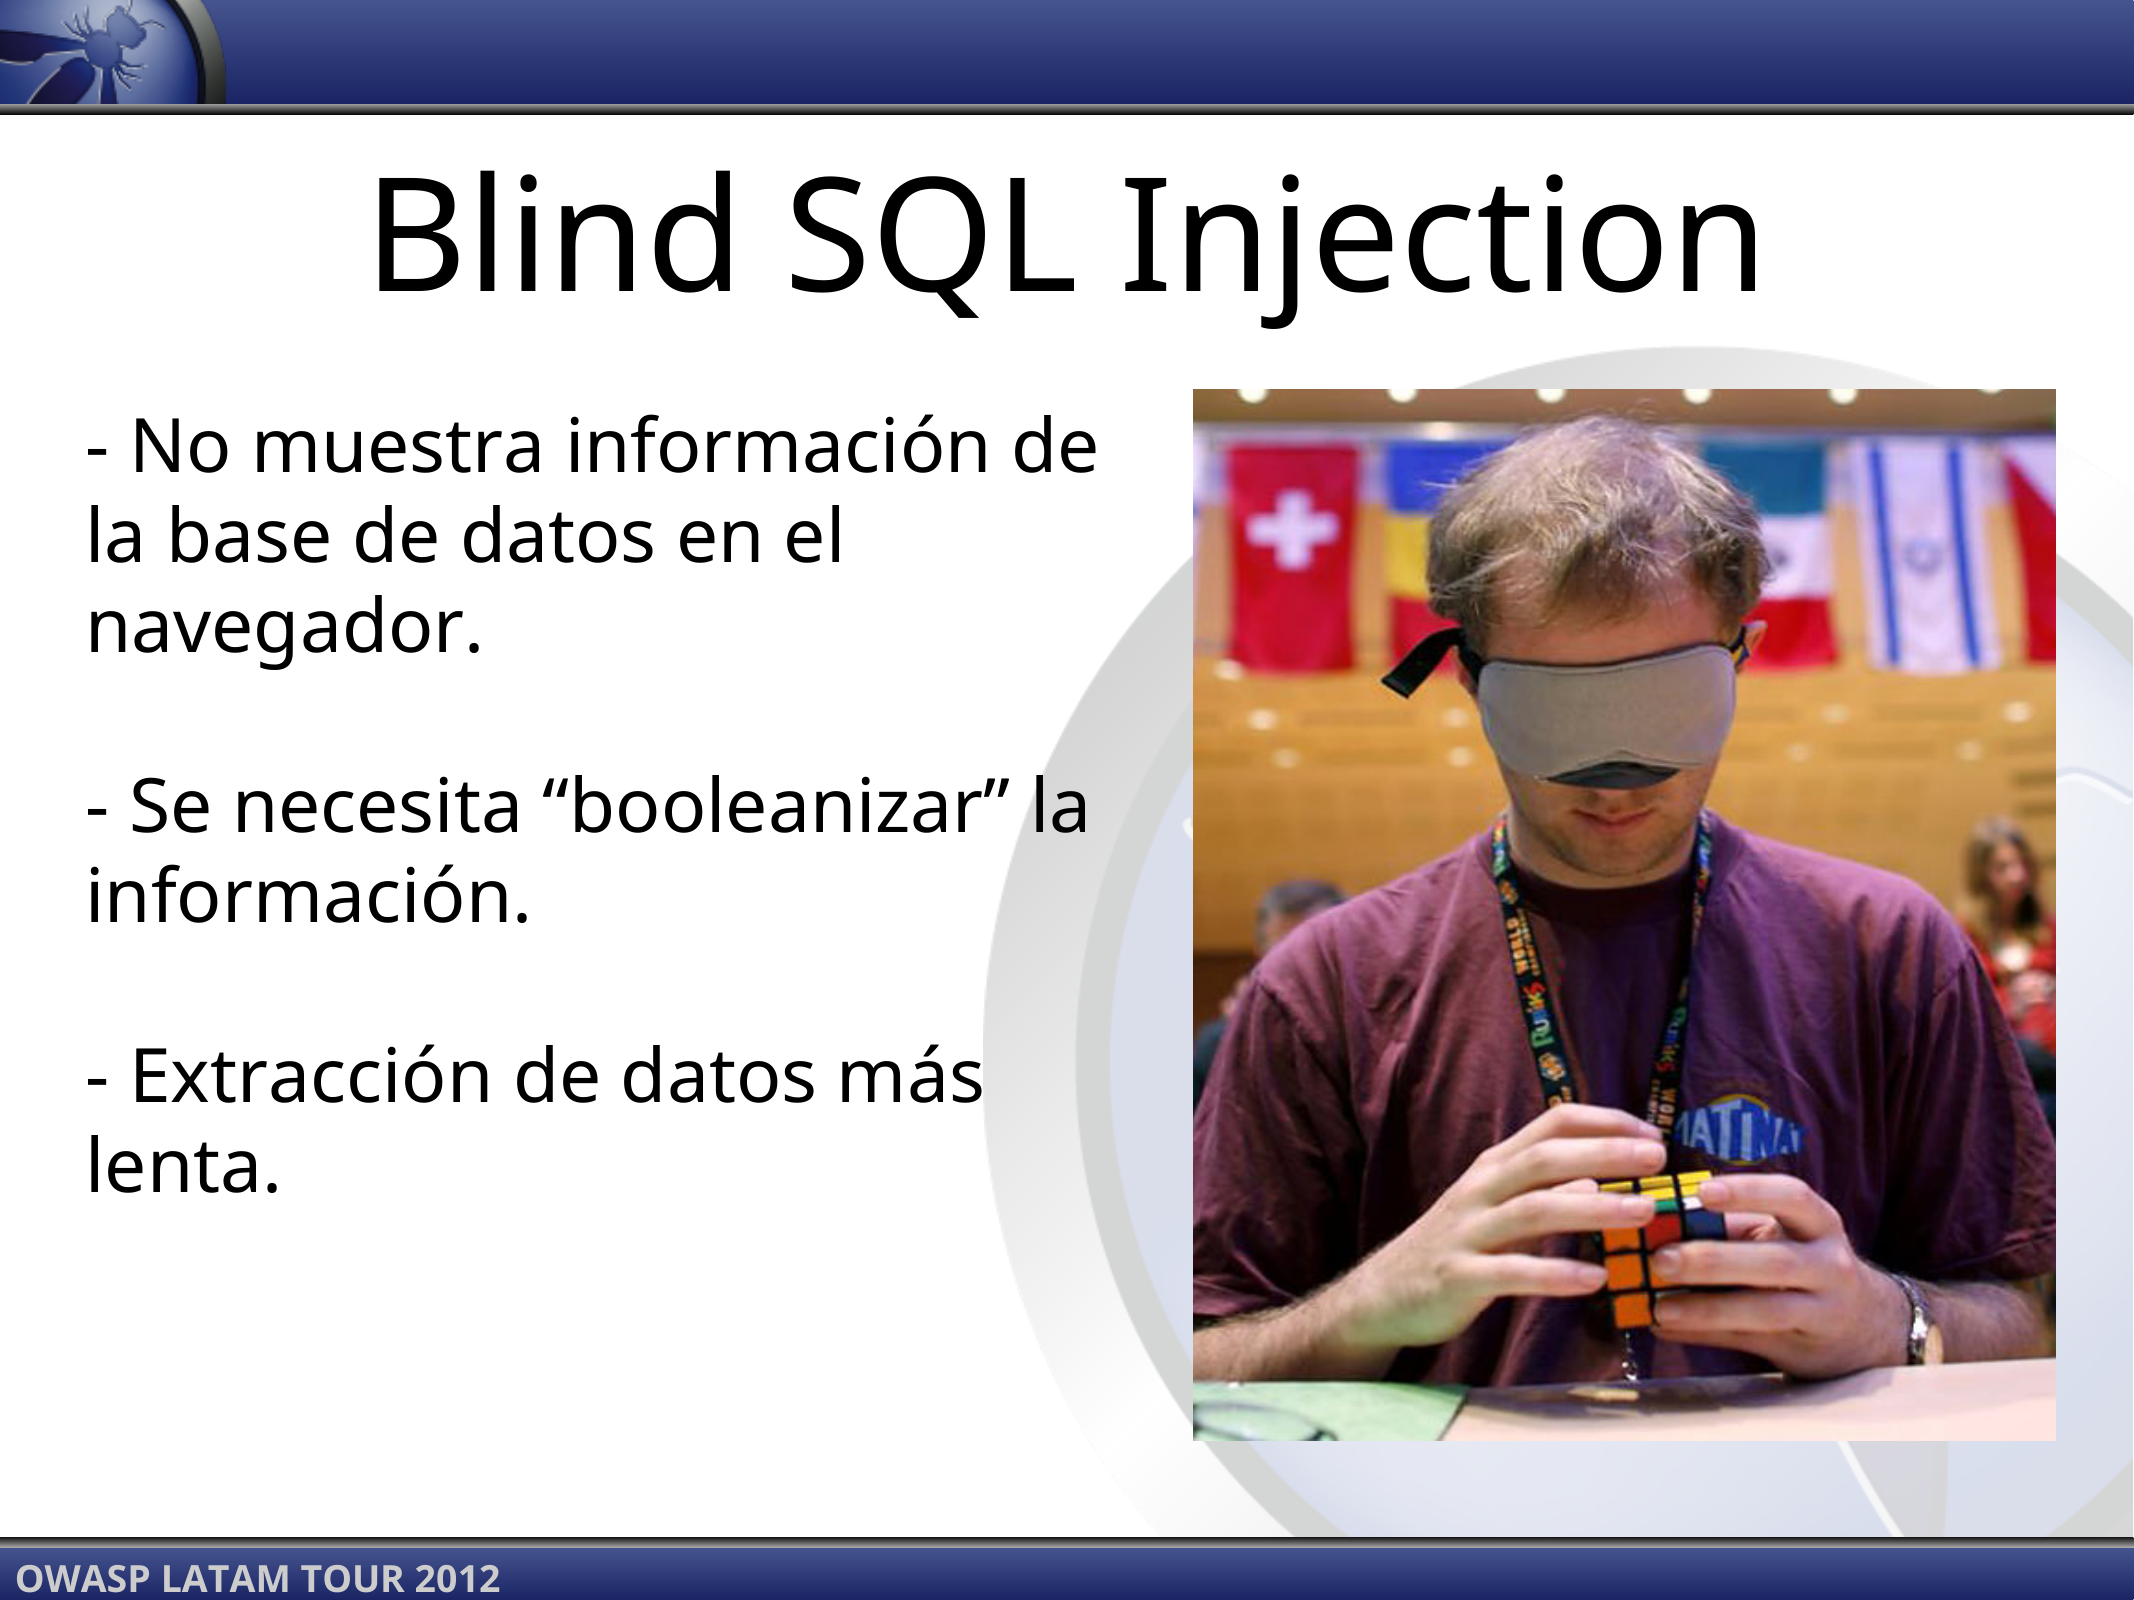

# Blind SQL Injection
- No muestra información de la base de datos en el navegador.
- Se necesita “booleanizar” la información.
- Extracción de datos más lenta.